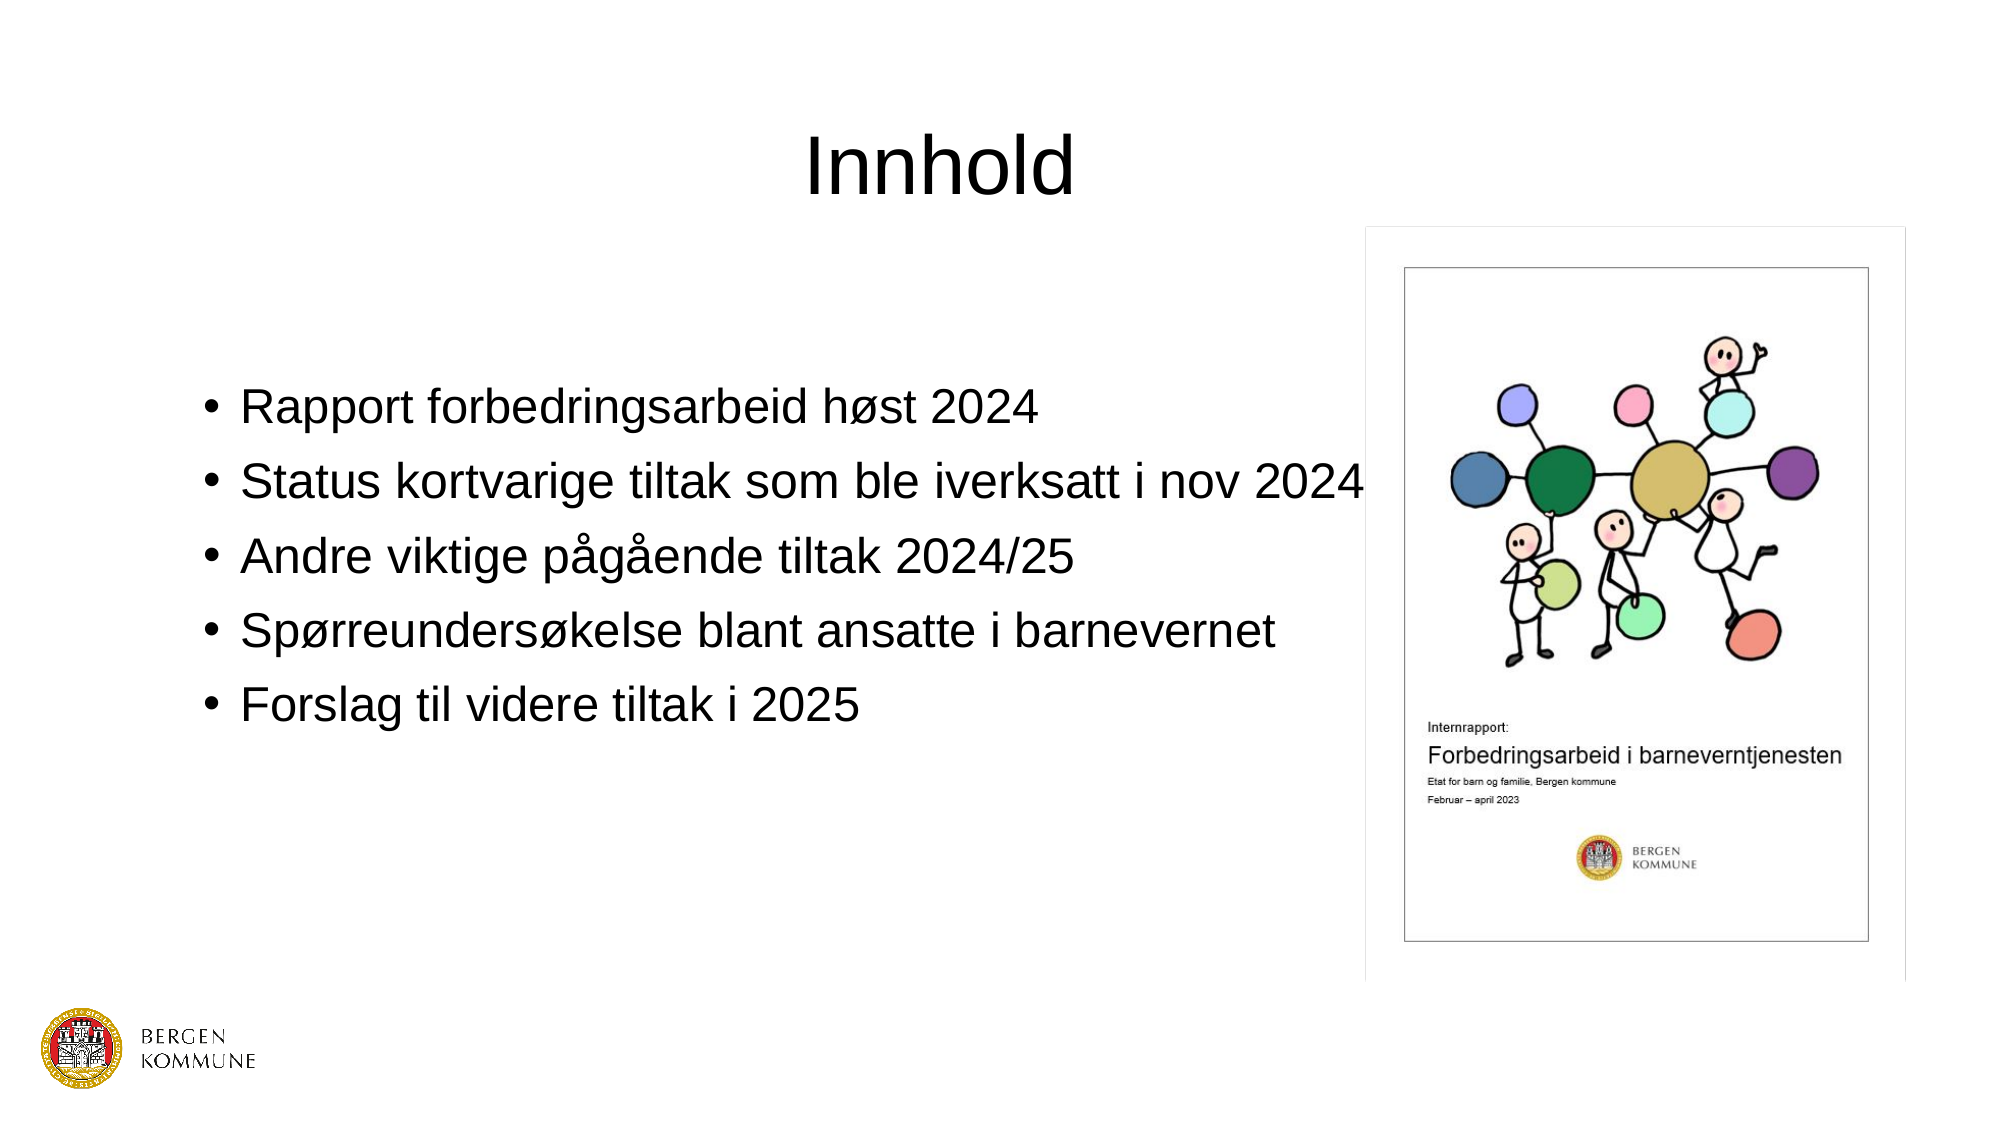

# Innhold
Rapport forbedringsarbeid høst 2024
Status kortvarige tiltak som ble iverksatt i nov 2024
Andre viktige pågående tiltak 2024/25
Spørreundersøkelse blant ansatte i barnevernet
Forslag til videre tiltak i 2025